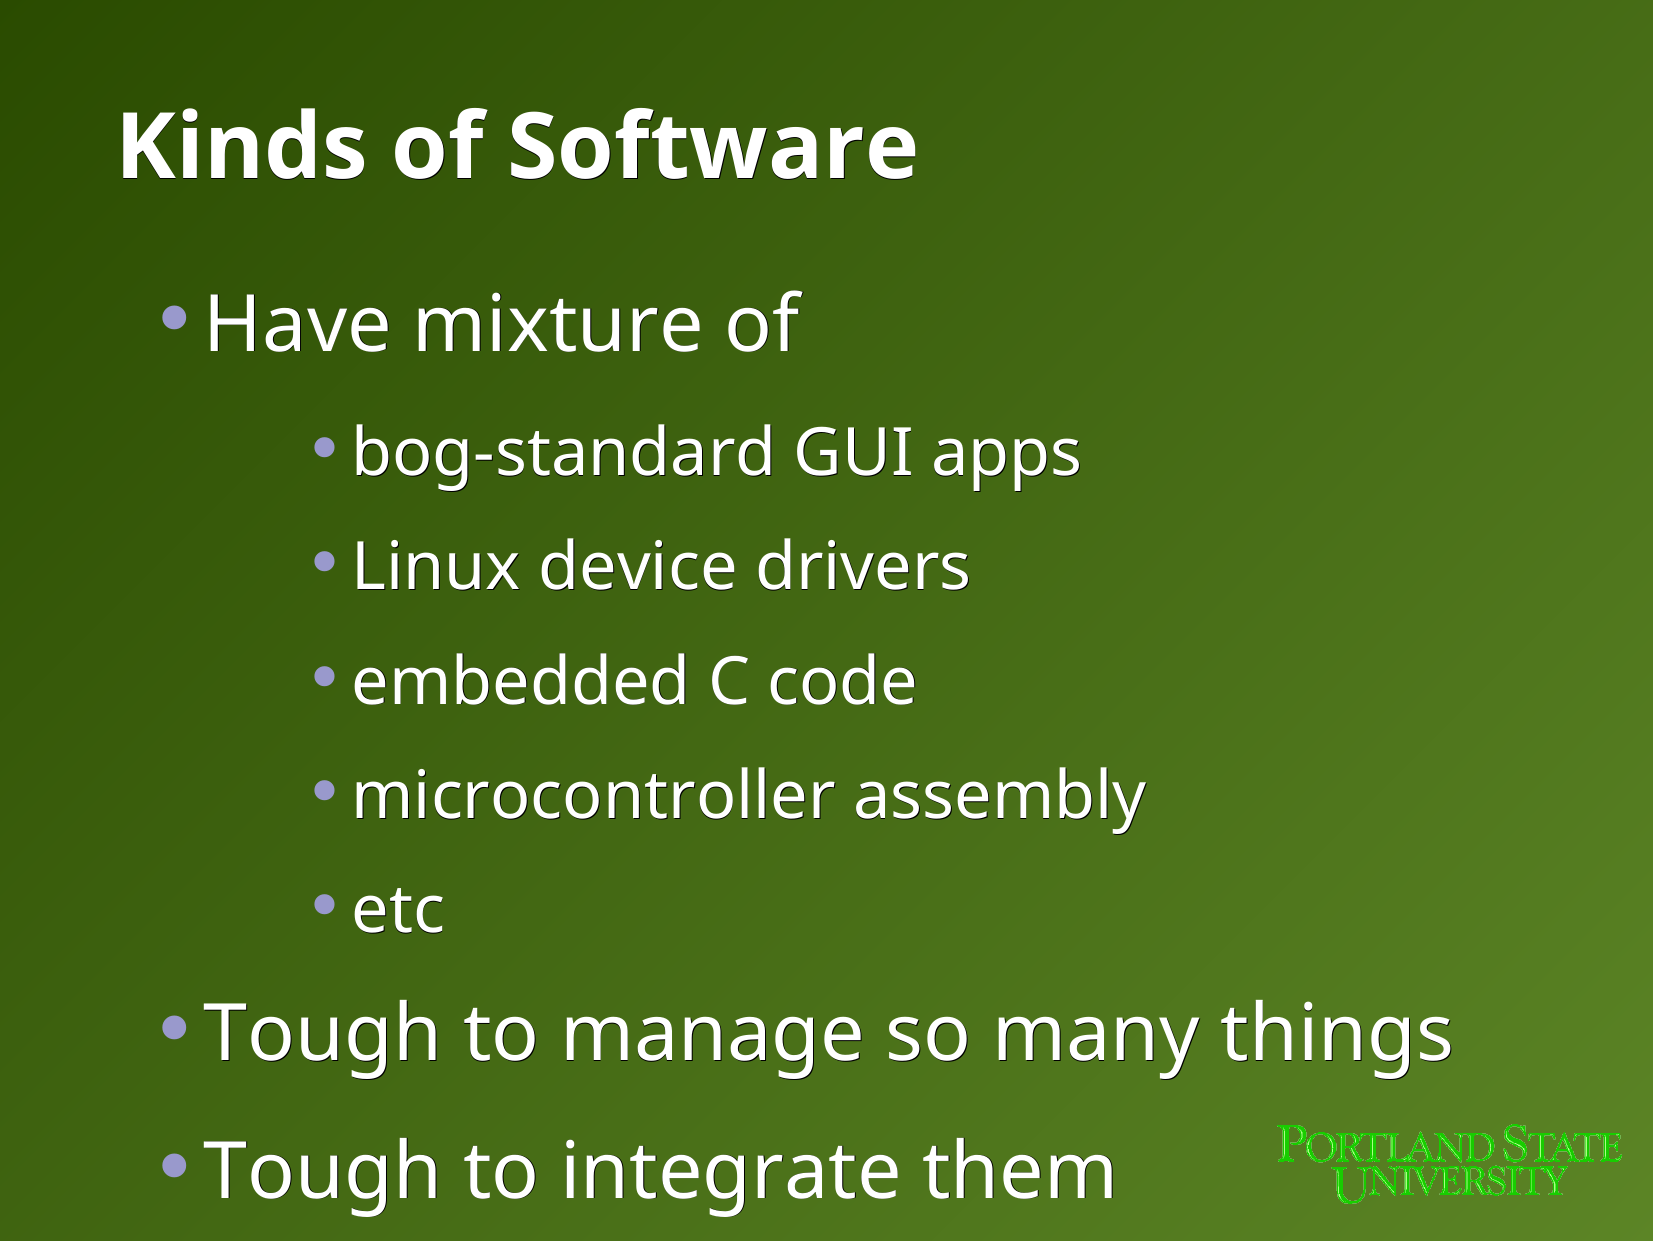

# Kinds of Software
Have mixture of
bog-standard GUI apps
Linux device drivers
embedded C code
microcontroller assembly
etc
Tough to manage so many things
Tough to integrate them